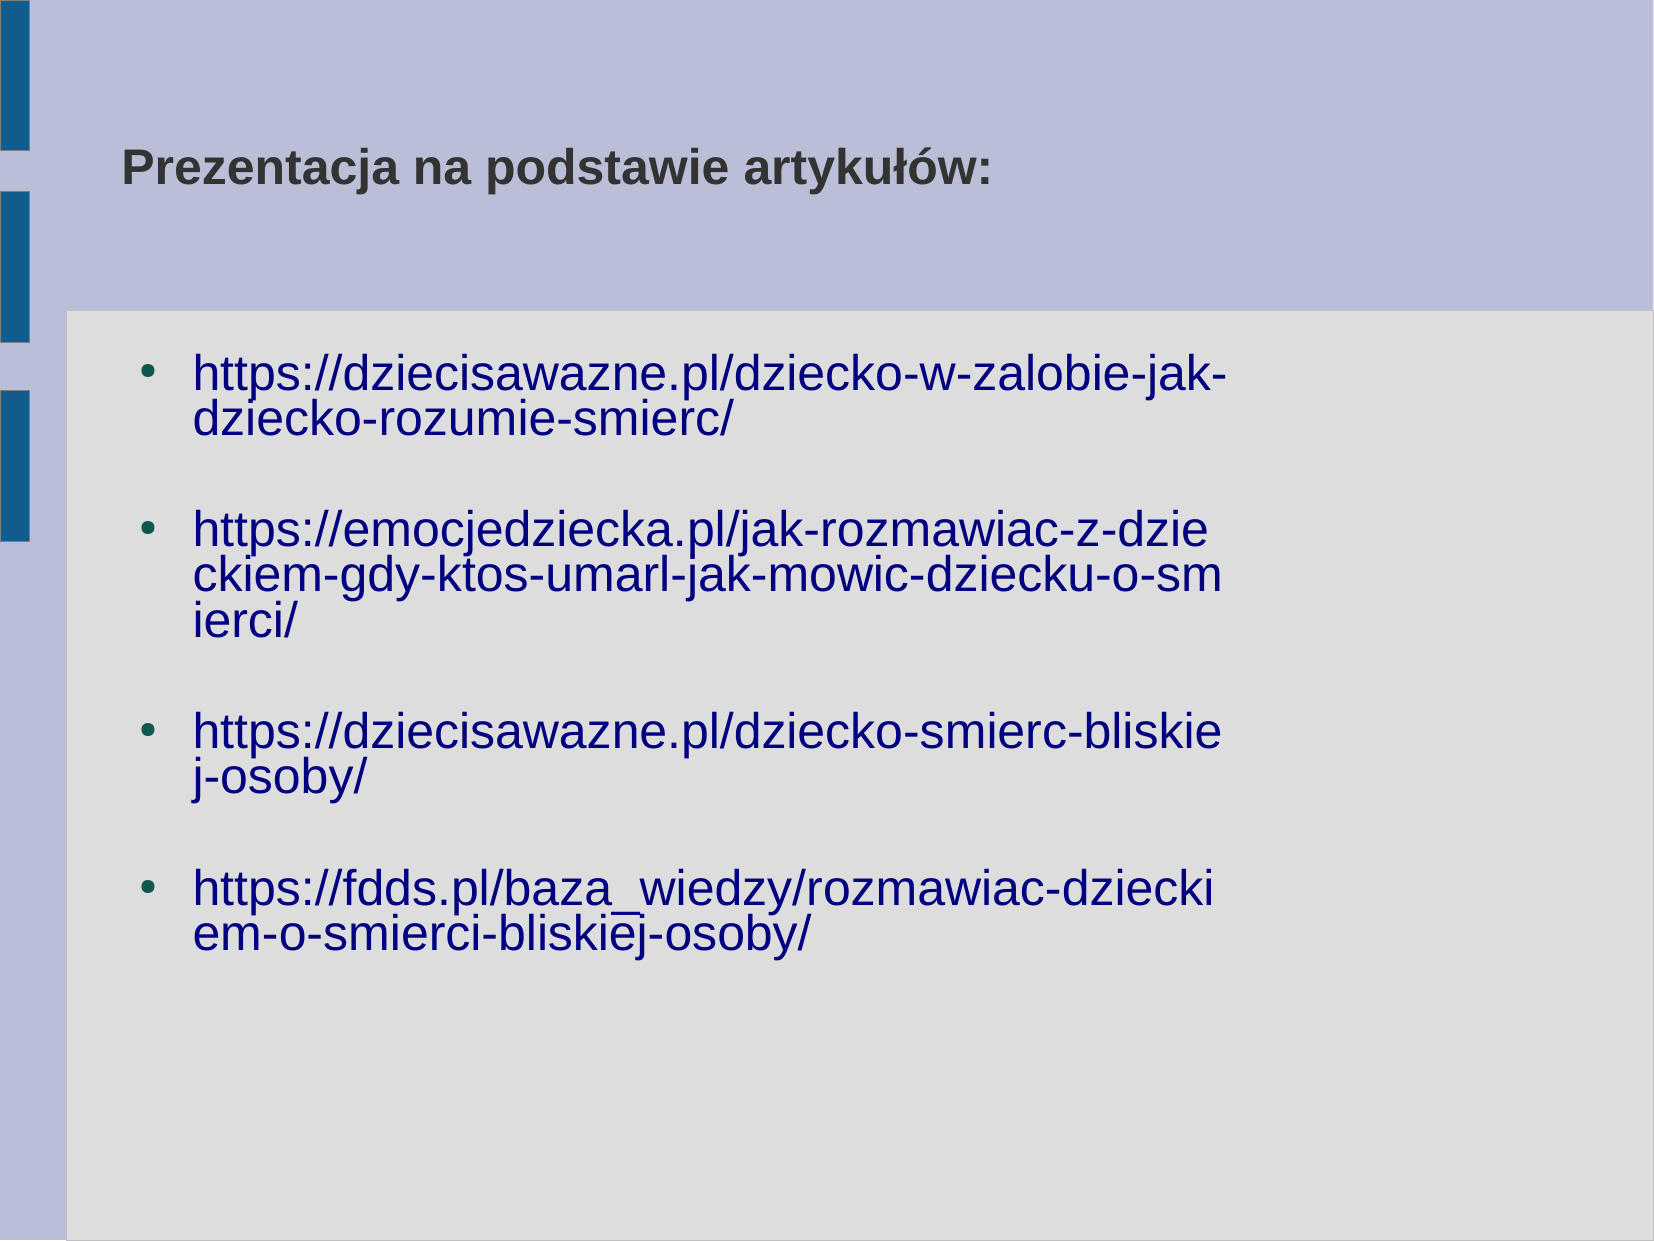

# Prezentacja na podstawie artykułów:
https://dziecisawazne.pl/dziecko-w-zalobie-jak-dziecko-rozumie-smierc/
https://emocjedziecka.pl/jak-rozmawiac-z-dzieckiem-gdy-ktos-umarl-jak-mowic-dziecku-o-smierci/
https://dziecisawazne.pl/dziecko-smierc-bliskiej-osoby/
https://fdds.pl/baza_wiedzy/rozmawiac-dzieckiem-o-smierci-bliskiej-osoby/